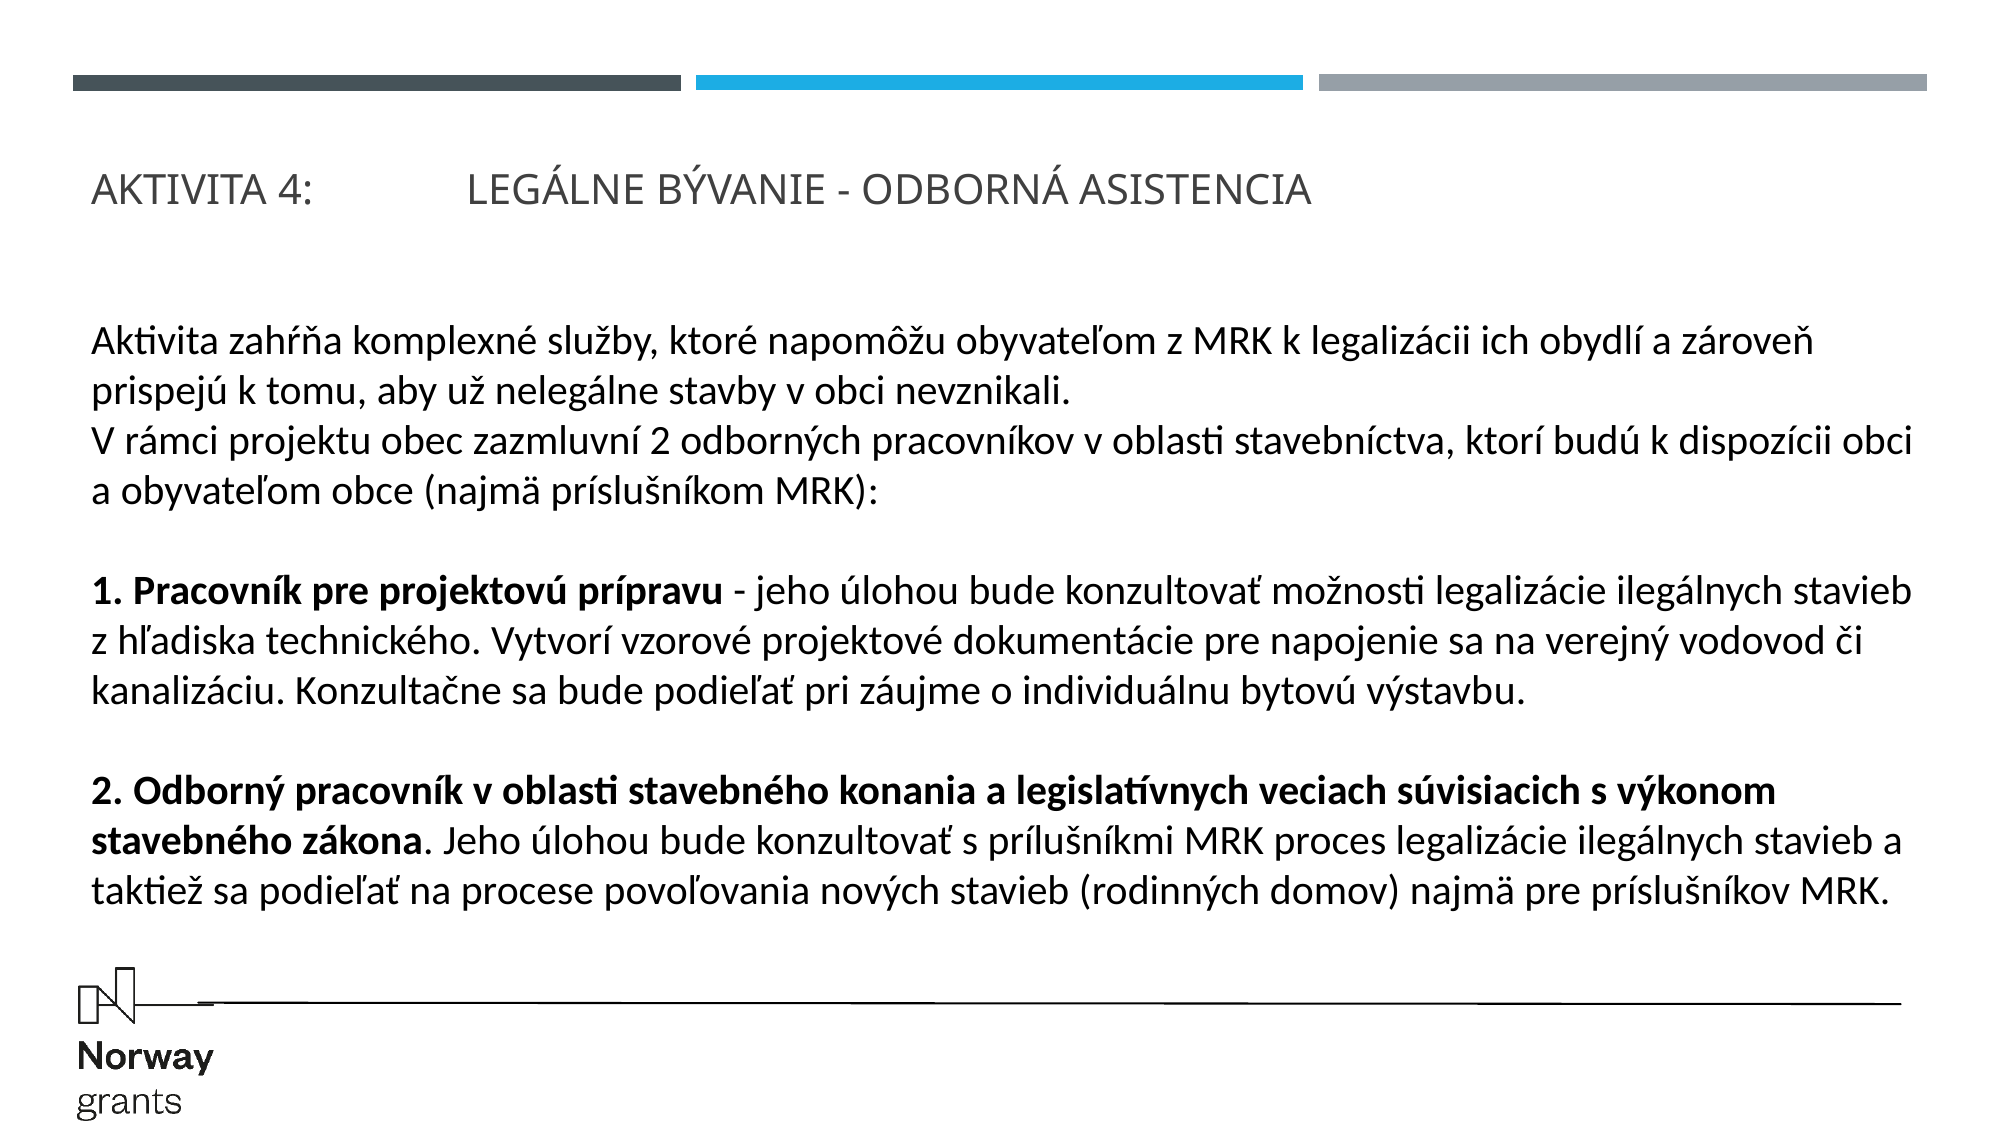

# Aktivita 4: 		Legálne bývanie - Odborná asistencia
Aktivita zahŕňa komplexné služby, ktoré napomôžu obyvateľom z MRK k legalizácii ich obydlí a zároveň prispejú k tomu, aby už nelegálne stavby v obci nevznikali.
V rámci projektu obec zazmluvní 2 odborných pracovníkov v oblasti stavebníctva, ktorí budú k dispozícii obci a obyvateľom obce (najmä príslušníkom MRK):
1. Pracovník pre projektovú prípravu - jeho úlohou bude konzultovať možnosti legalizácie ilegálnych stavieb z hľadiska technického. Vytvorí vzorové projektové dokumentácie pre napojenie sa na verejný vodovod či kanalizáciu. Konzultačne sa bude podieľať pri záujme o individuálnu bytovú výstavbu.
2. Odborný pracovník v oblasti stavebného konania a legislatívnych veciach súvisiacich s výkonom stavebného zákona. Jeho úlohou bude konzultovať s prílušníkmi MRK proces legalizácie ilegálnych stavieb a taktiež sa podieľať na procese povoľovania nových stavieb (rodinných domov) najmä pre príslušníkov MRK.